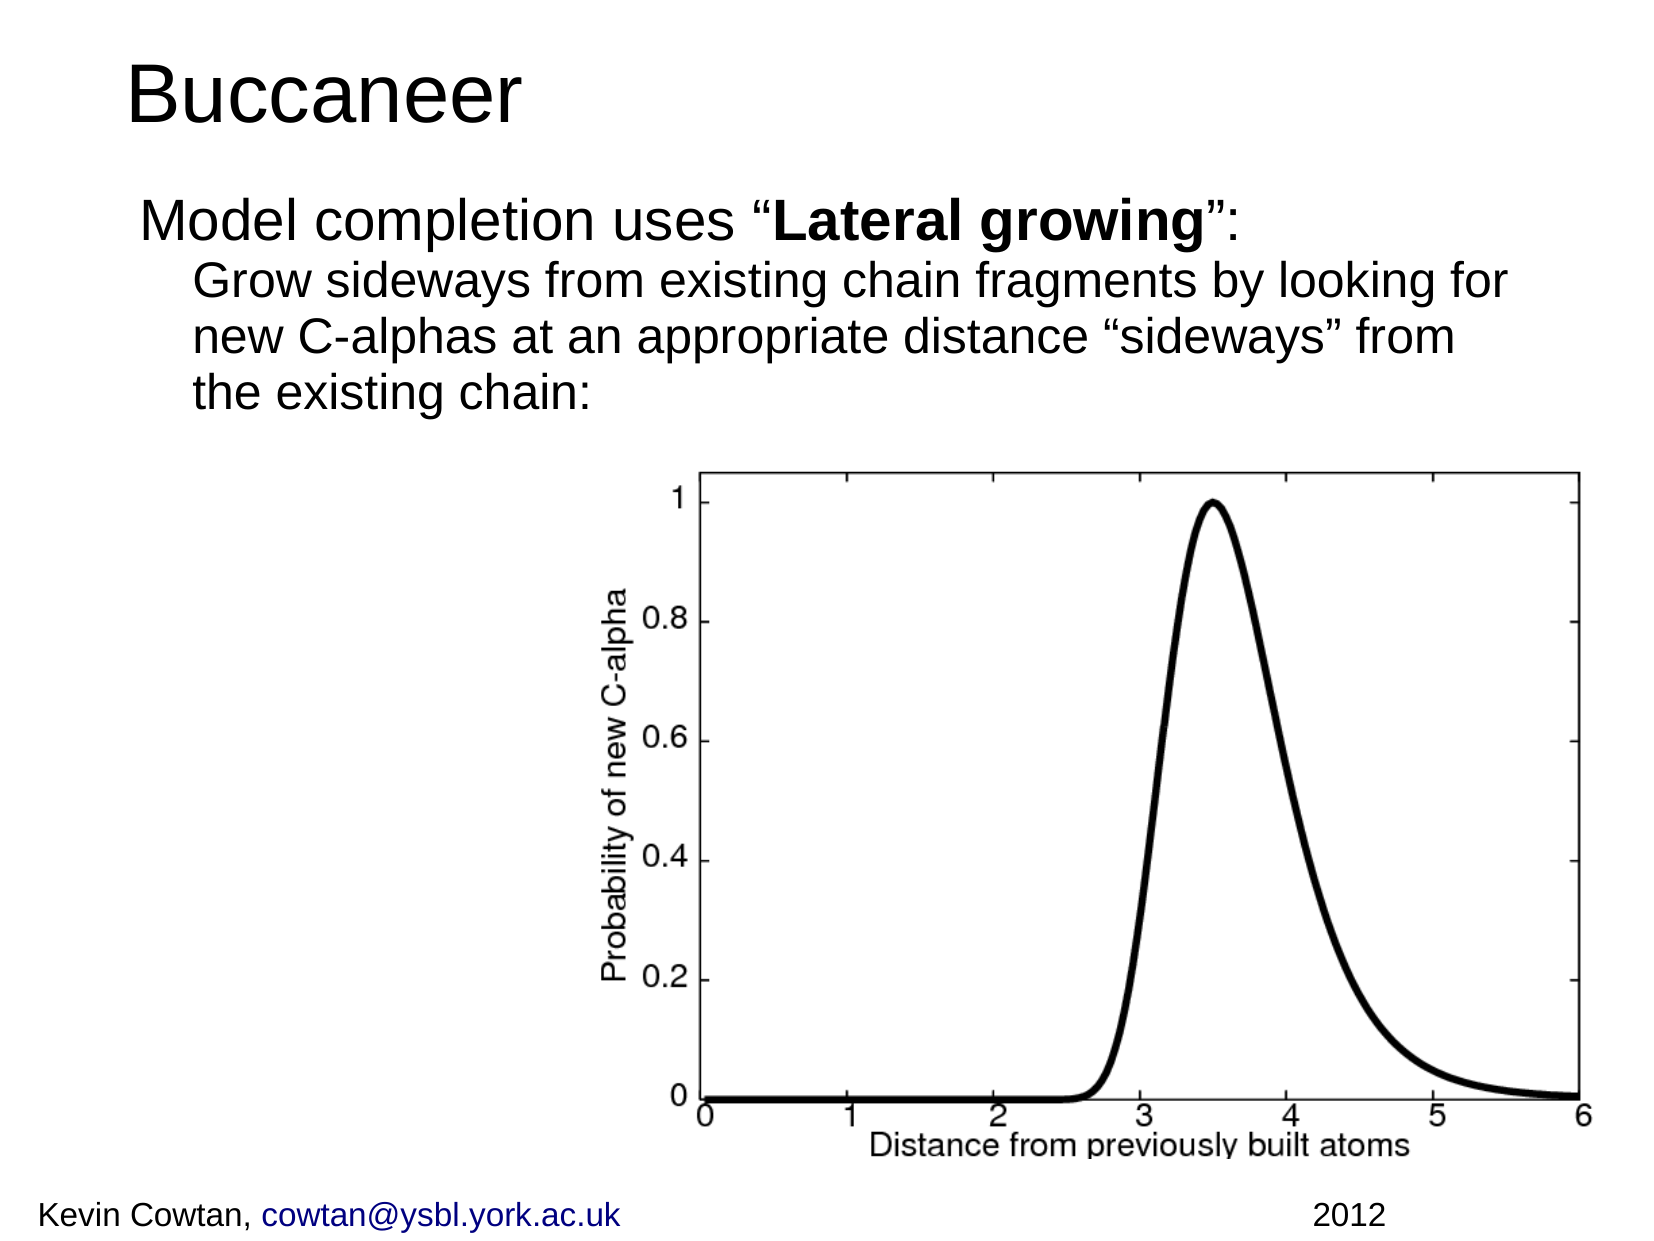

# Buccaneer
Model completion uses “Lateral growing”:
Grow sideways from existing chain fragments by looking for new C-alphas at an appropriate distance “sideways” from the existing chain: